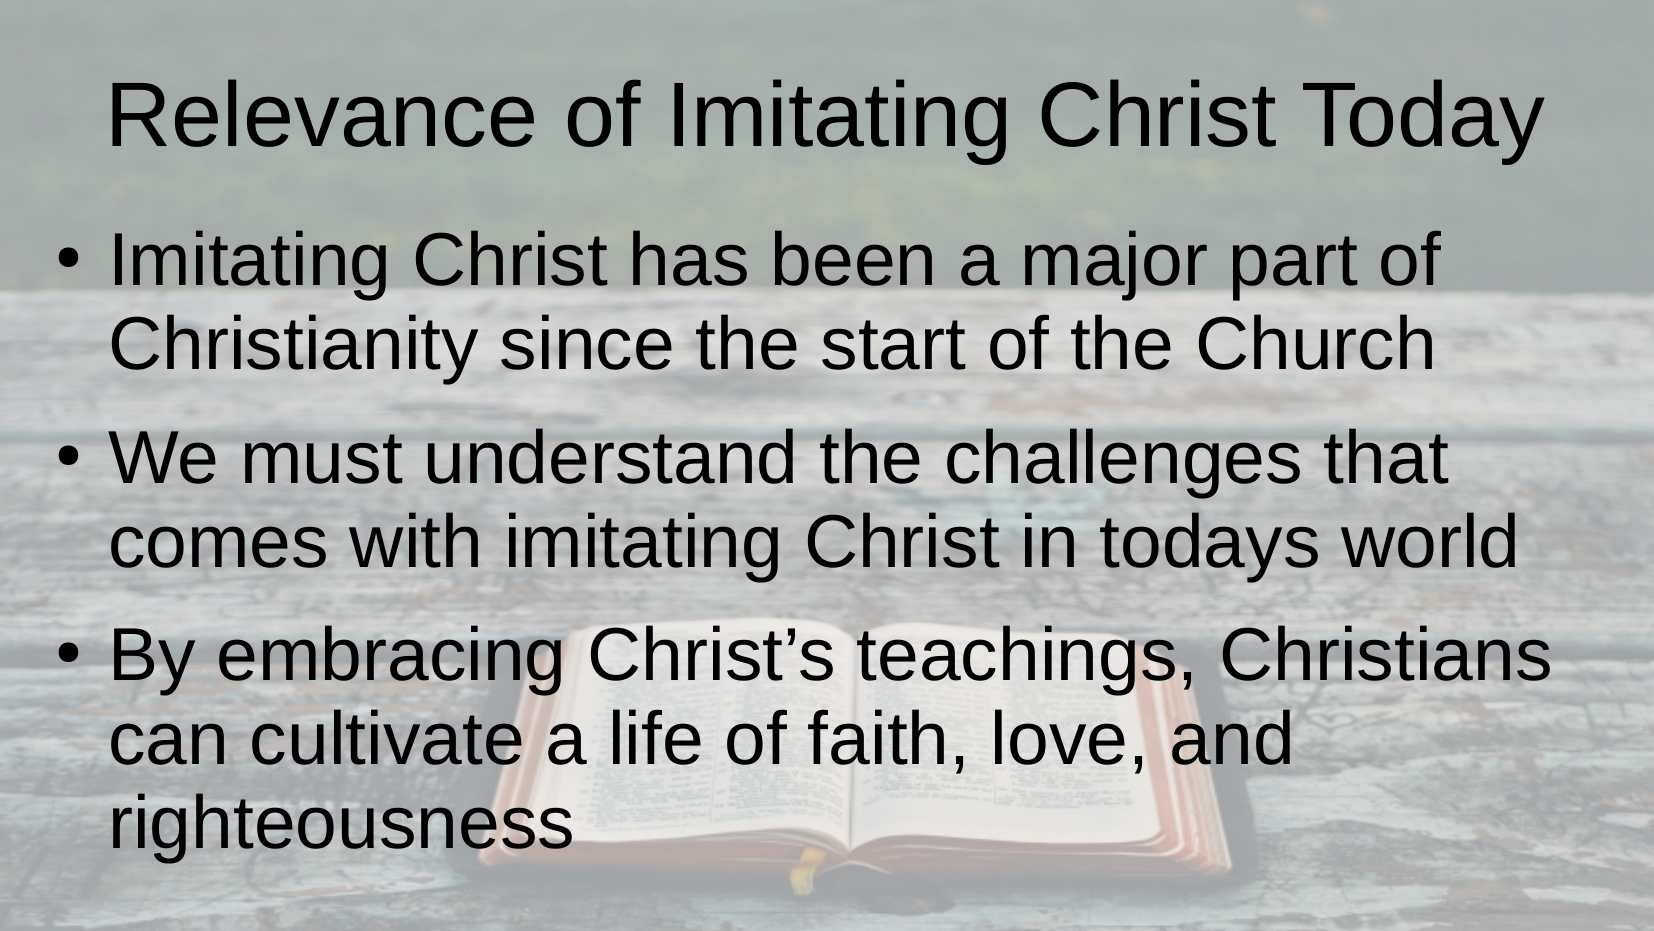

# Relevance of Imitating Christ Today
Imitating Christ has been a major part of Christianity since the start of the Church
We must understand the challenges that comes with imitating Christ in todays world
By embracing Christ’s teachings, Christians can cultivate a life of faith, love, and righteousness